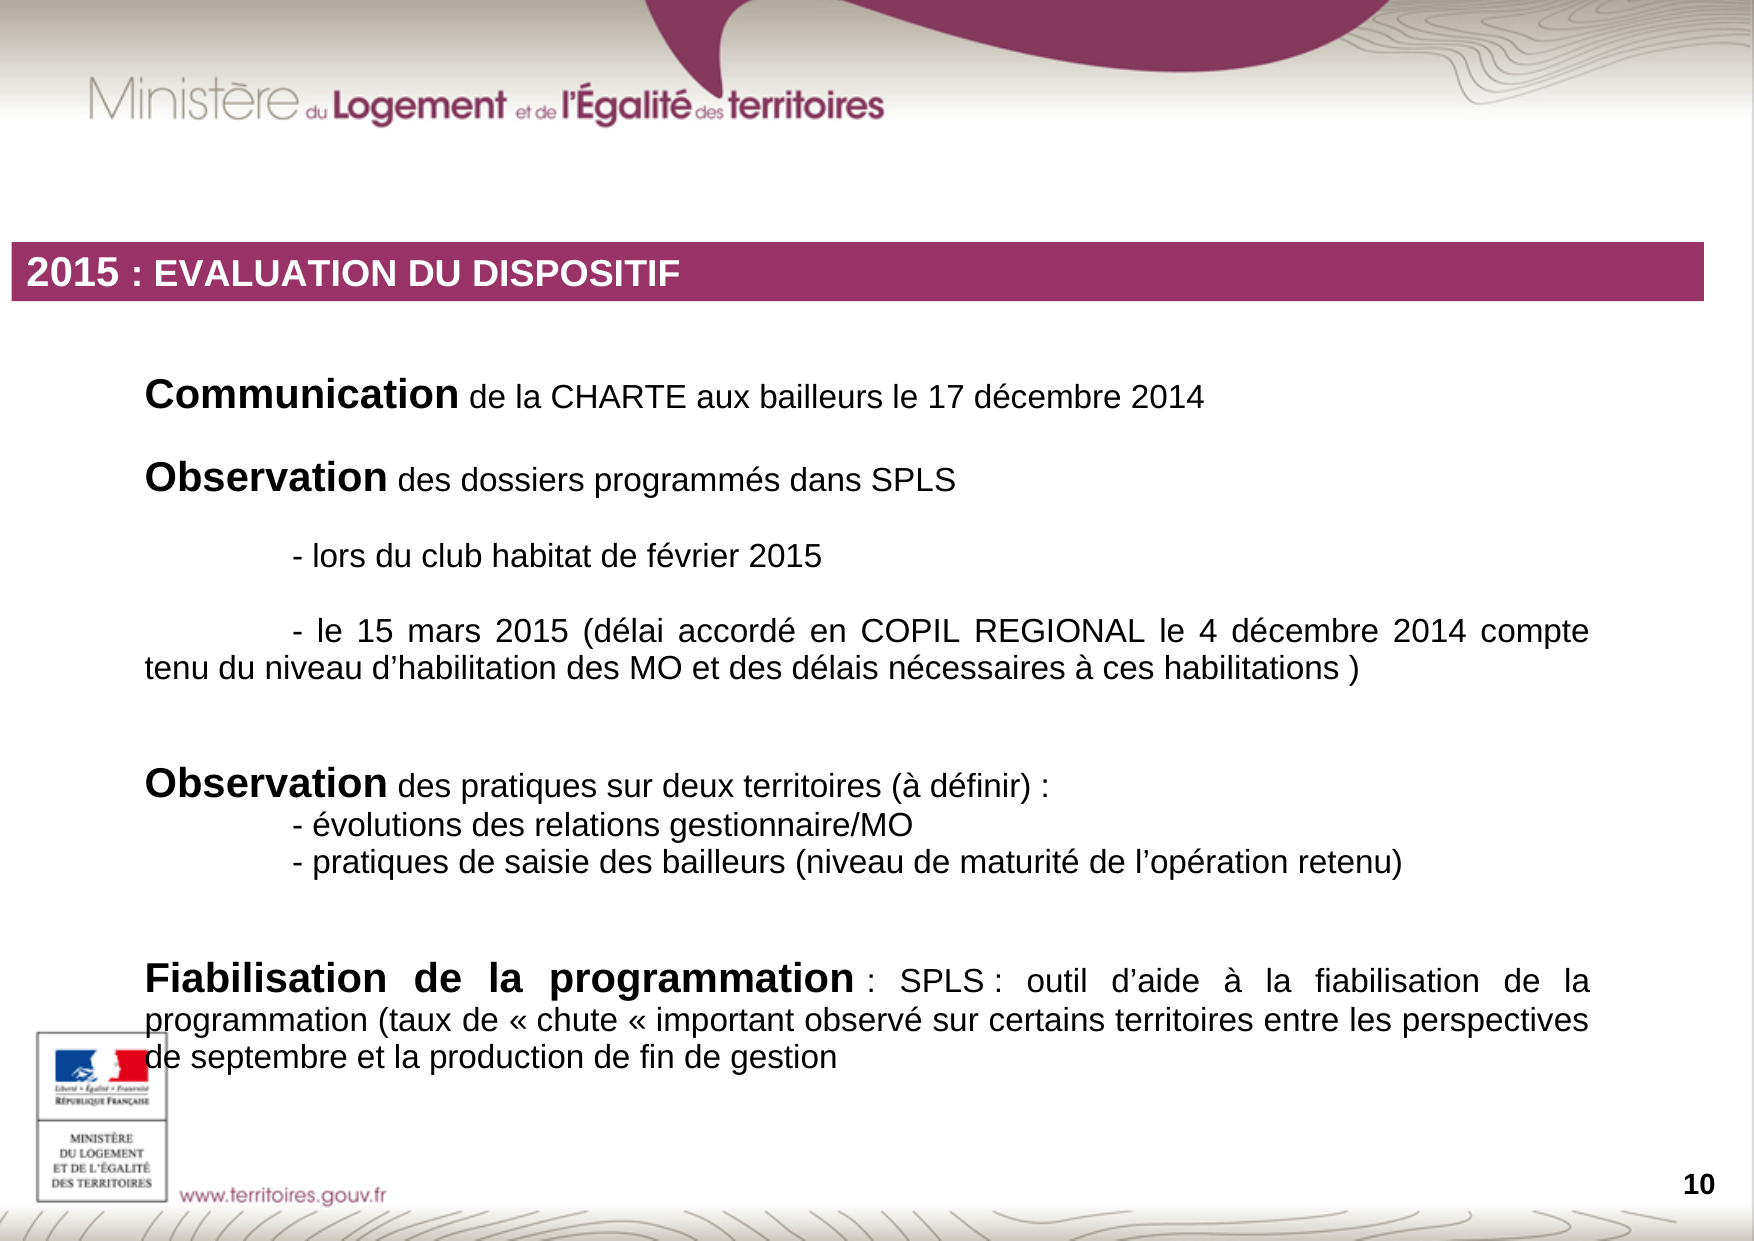

2015 : EVALUATION DU DISPOSITIF
Communication de la CHARTE aux bailleurs le 17 décembre 2014
Observation des dossiers programmés dans SPLS
		- lors du club habitat de février 2015
		- le 15 mars 2015 (délai accordé en COPIL REGIONAL le 4 décembre 2014 compte tenu du niveau d’habilitation des MO et des délais nécessaires à ces habilitations )
Observation des pratiques sur deux territoires (à définir) :
		- évolutions des relations gestionnaire/MO
		- pratiques de saisie des bailleurs (niveau de maturité de l’opération retenu)
Fiabilisation de la programmation : SPLS : outil d’aide à la fiabilisation de la programmation (taux de « chute « important observé sur certains territoires entre les perspectives de septembre et la production de fin de gestion